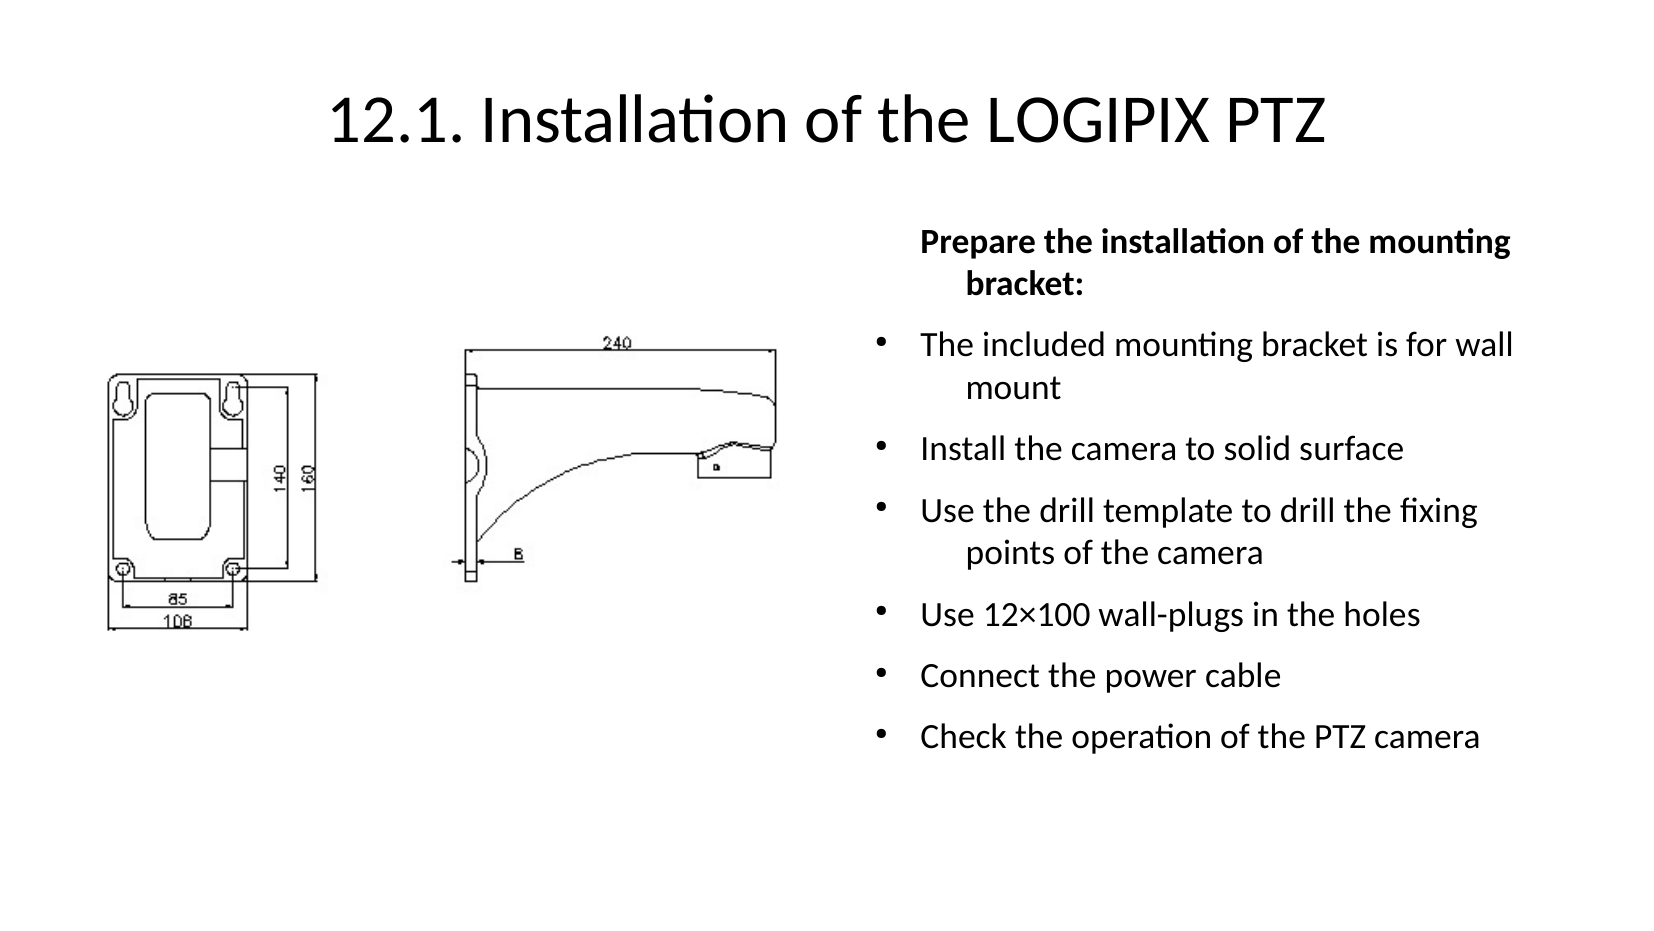

# 12.1. Installation of the LOGIPIX PTZ
Prepare the installation of the mounting bracket:
The included mounting bracket is for wall mount
Install the camera to solid surface
Use the drill template to drill the fixing points of the camera
Use 12×100 wall-plugs in the holes
Connect the power cable
Check the operation of the PTZ camera